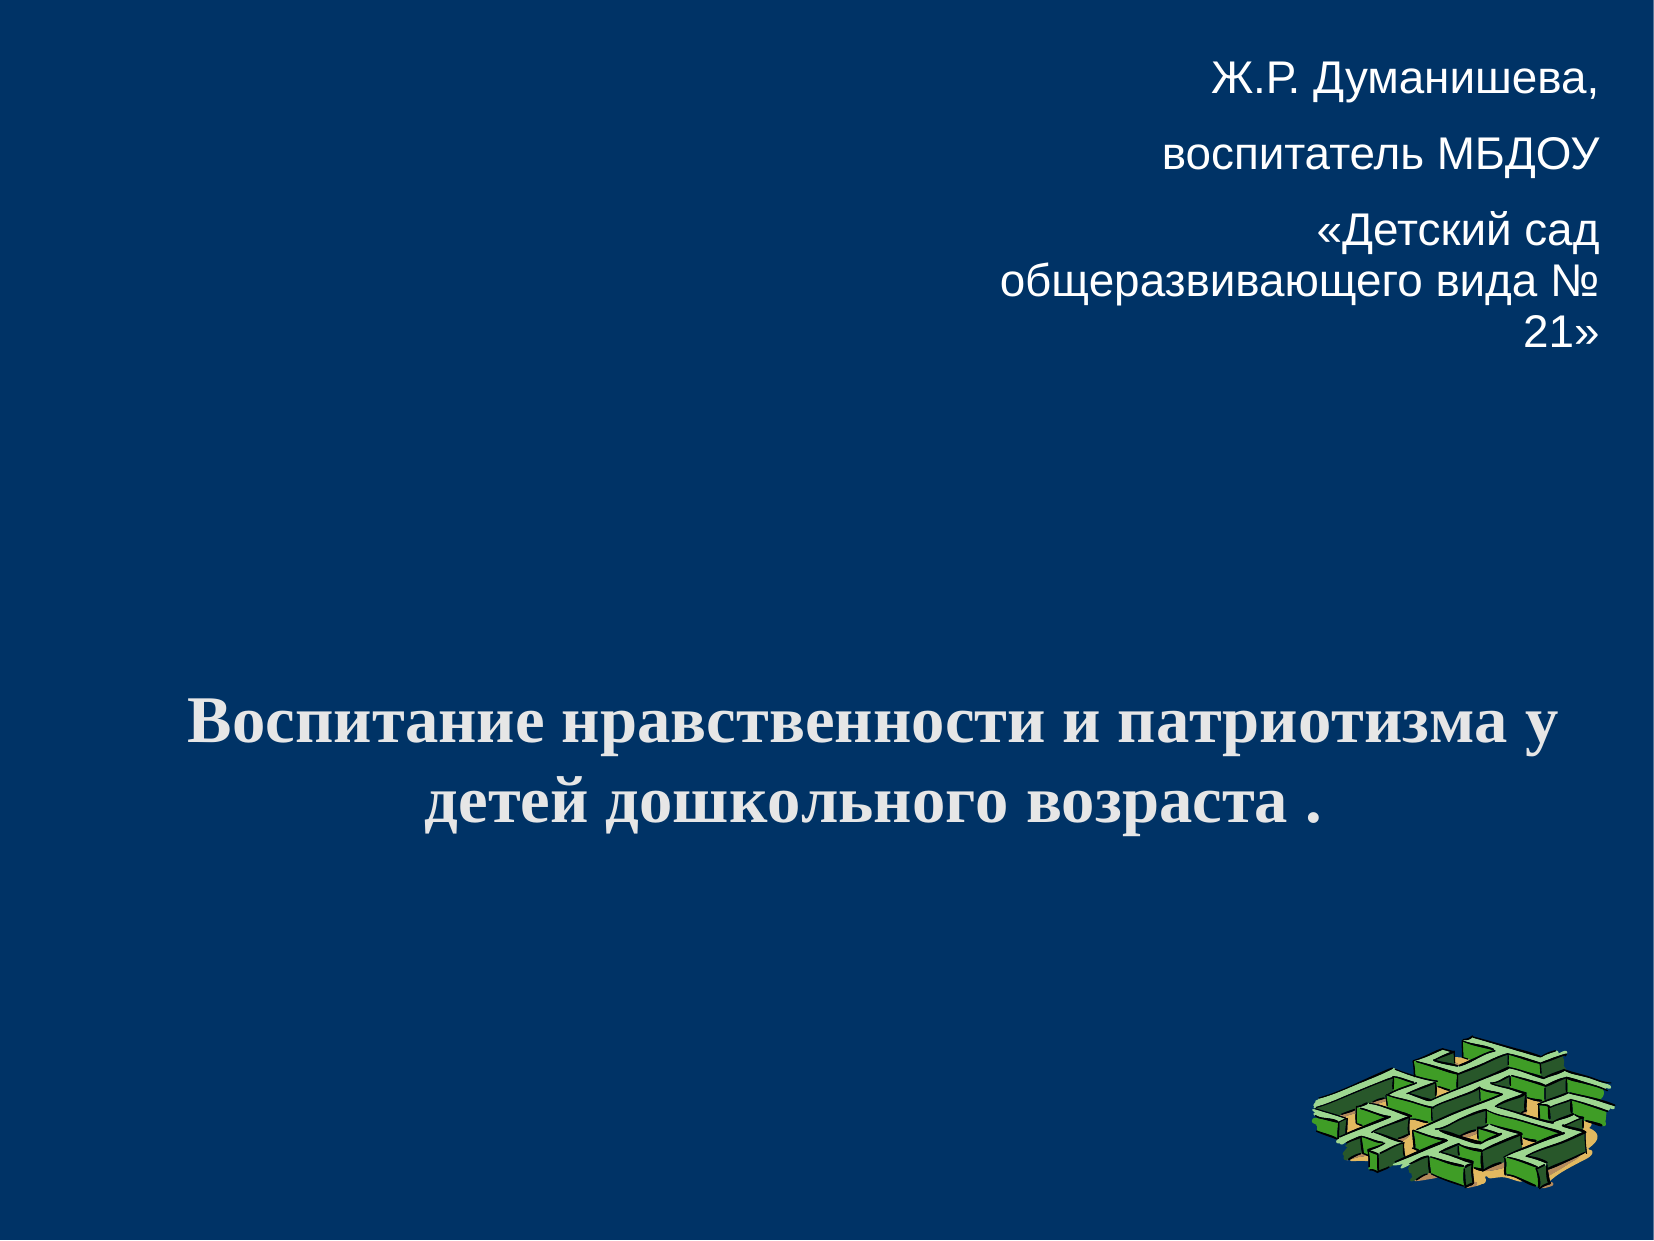

#
Ж.Р. Думанишева,
воспитатель МБДОУ
«Детский сад общеразвивающего вида № 21»
Воспитание нравственности и патриотизма у детей дошкольного возраста .